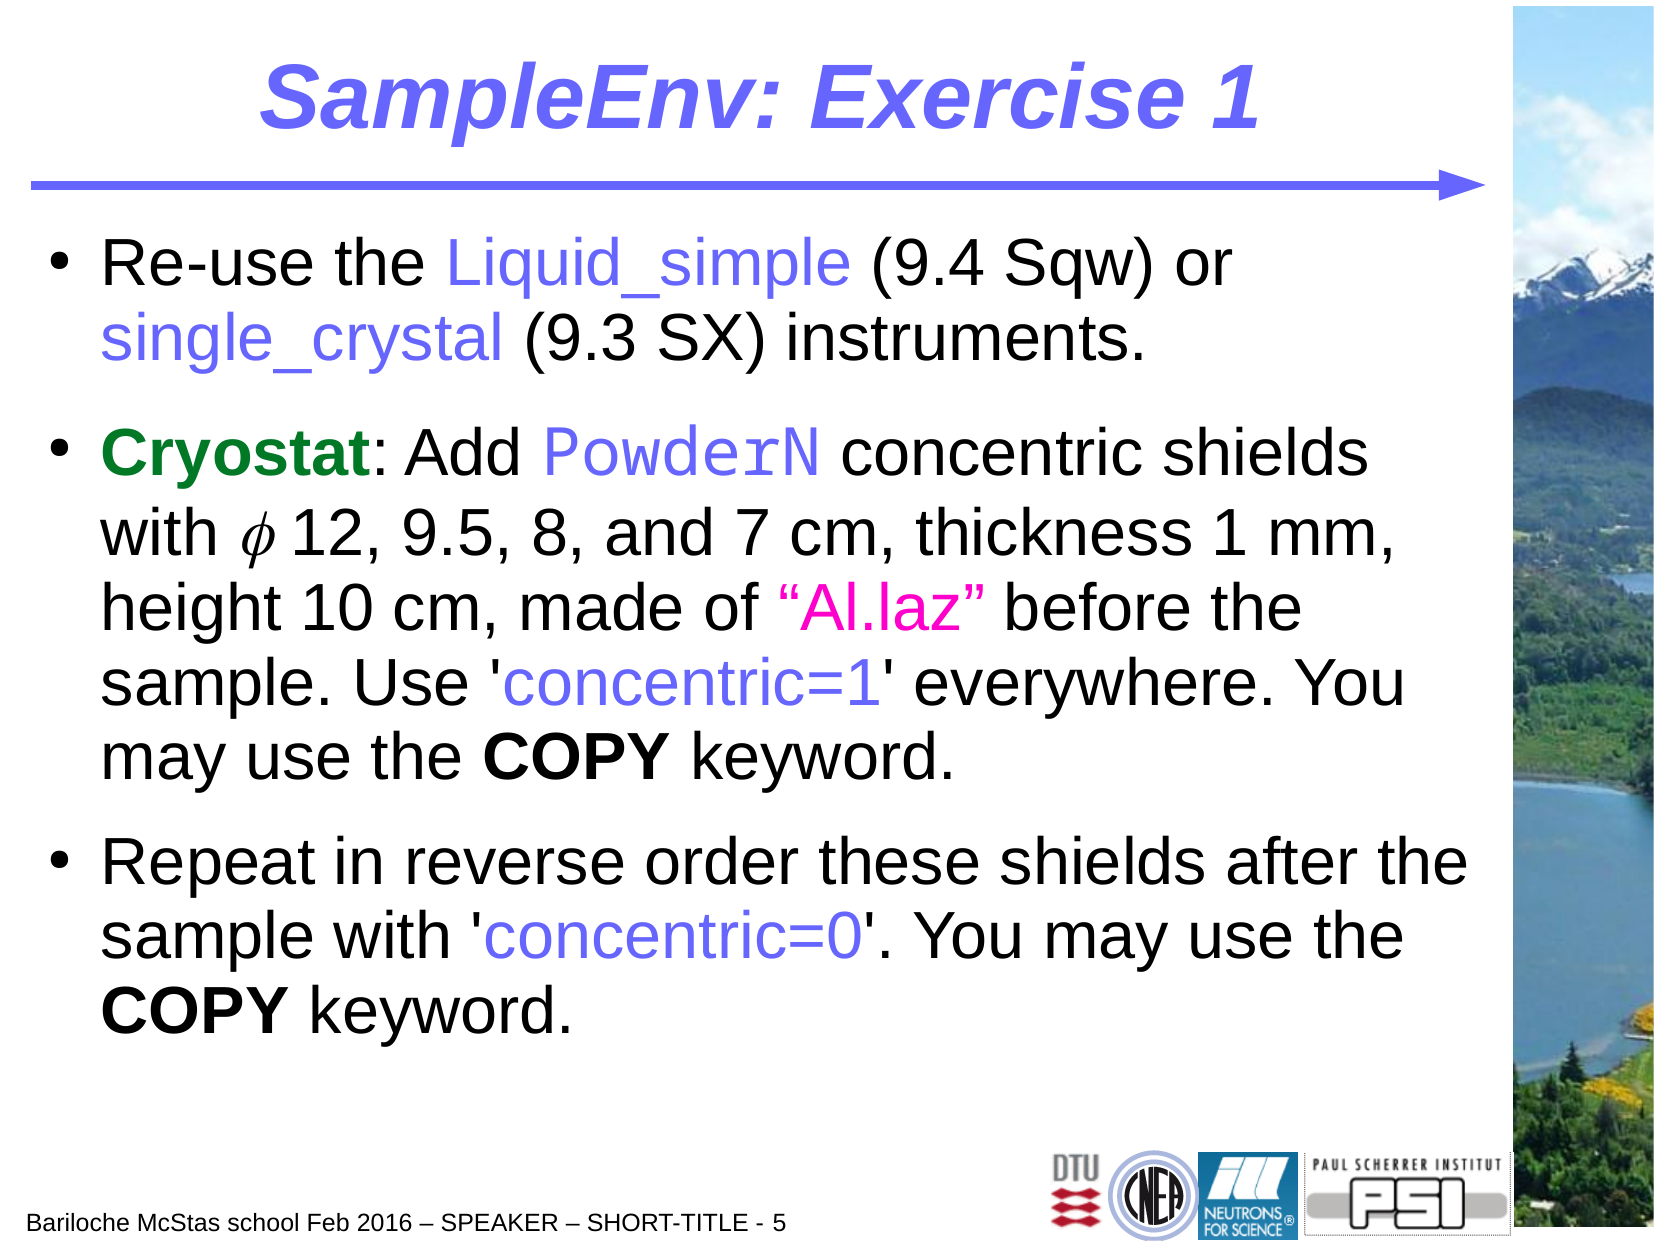

# SampleEnv: Exercise 1
Re-use the Liquid_simple (9.4 Sqw) or single_crystal (9.3 SX) instruments.
Cryostat: Add PowderN concentric shields with f 12, 9.5, 8, and 7 cm, thickness 1 mm, height 10 cm, made of “Al.laz” before the sample. Use 'concentric=1' everywhere. You may use the COPY keyword.
Repeat in reverse order these shields after the sample with 'concentric=0'. You may use the COPY keyword.